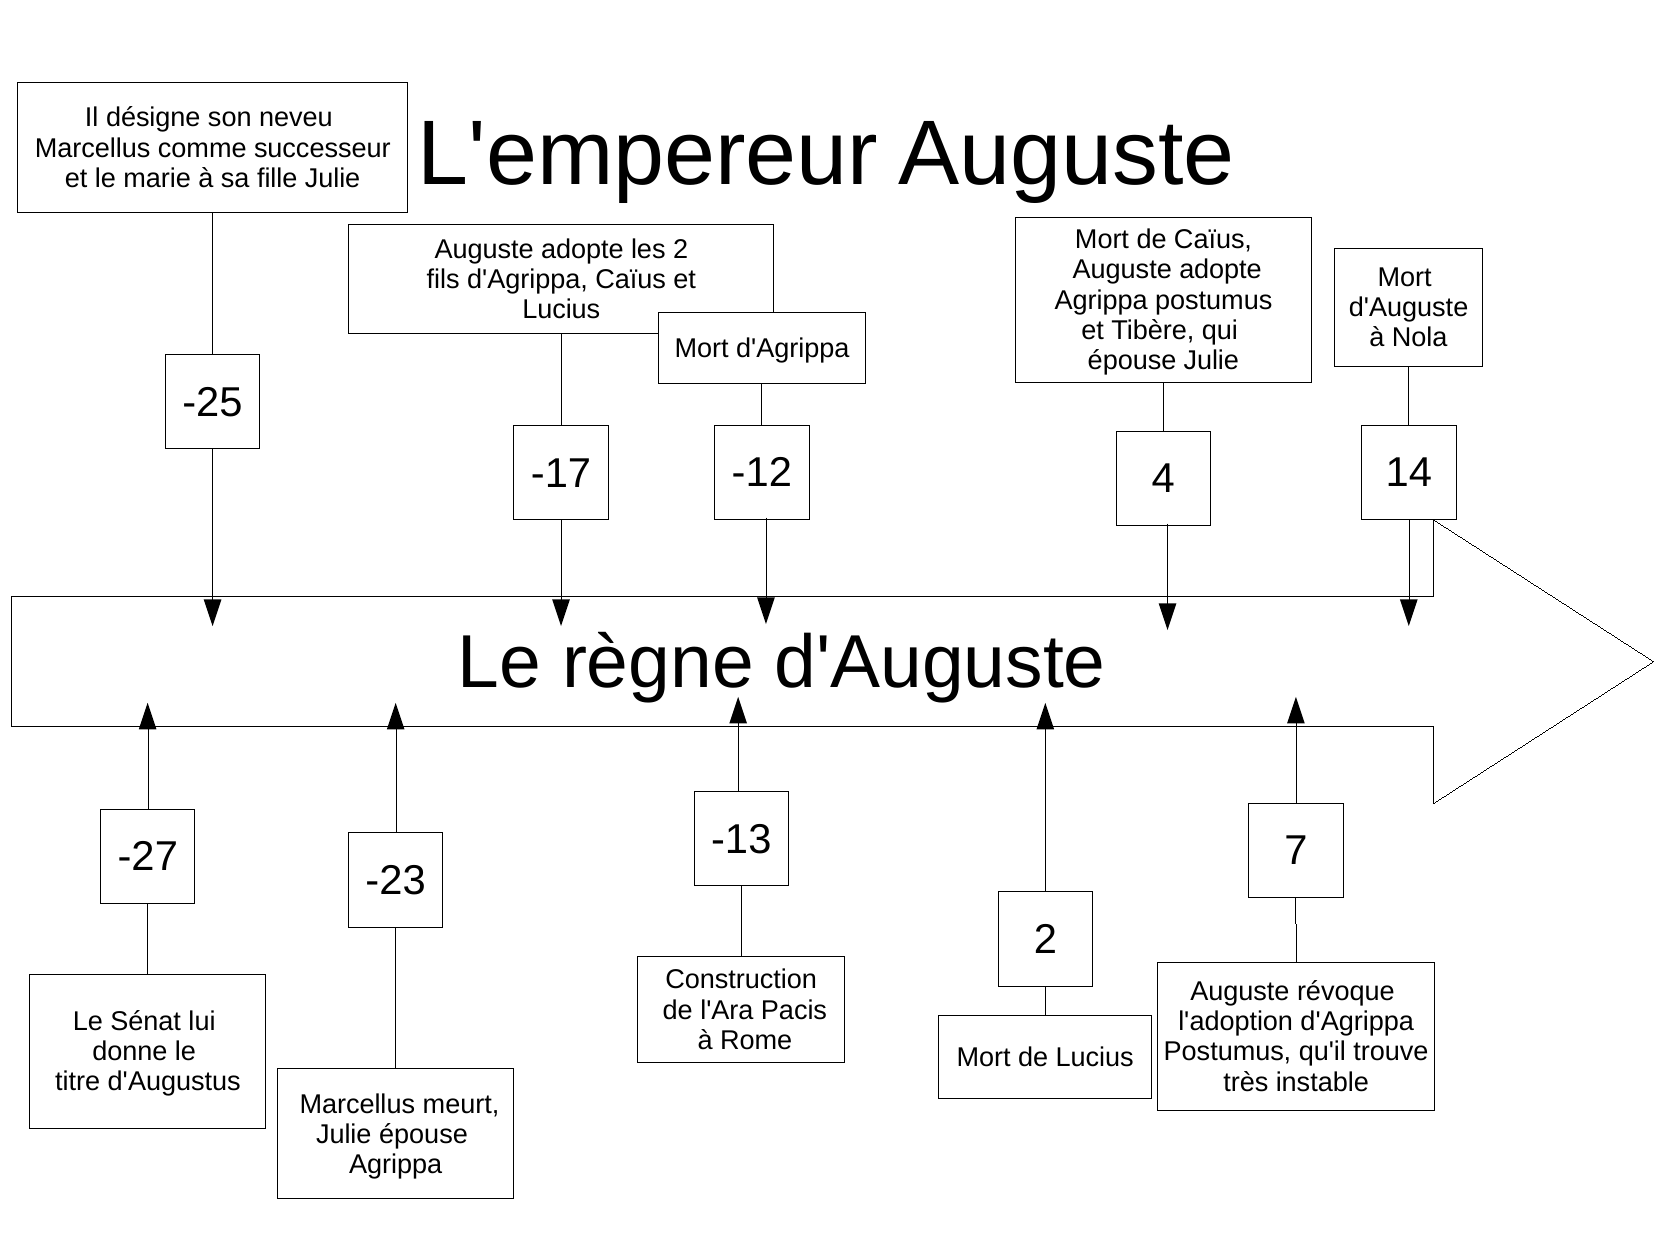

# L'empereur Auguste
Il désigne son neveu
Marcellus comme successeur
et le marie à sa fille Julie
Mort de Caïus,
 Auguste adopte
Agrippa postumus
et Tibère, qui
épouse Julie
Auguste adopte les 2
fils d'Agrippa, Caïus et
Lucius
Mort
d'Auguste
à Nola
Mort d'Agrippa
-25
-12
14
-17
4
Le règne d'Auguste
-13
7
-27
-23
2
Construction
 de l'Ara Pacis
 à Rome
Auguste révoque
l'adoption d'Agrippa
 Postumus, qu'il trouve
très instable
Le Sénat lui
donne le
titre d'Augustus
Mort de Lucius
 Marcellus meurt,
Julie épouse
Agrippa